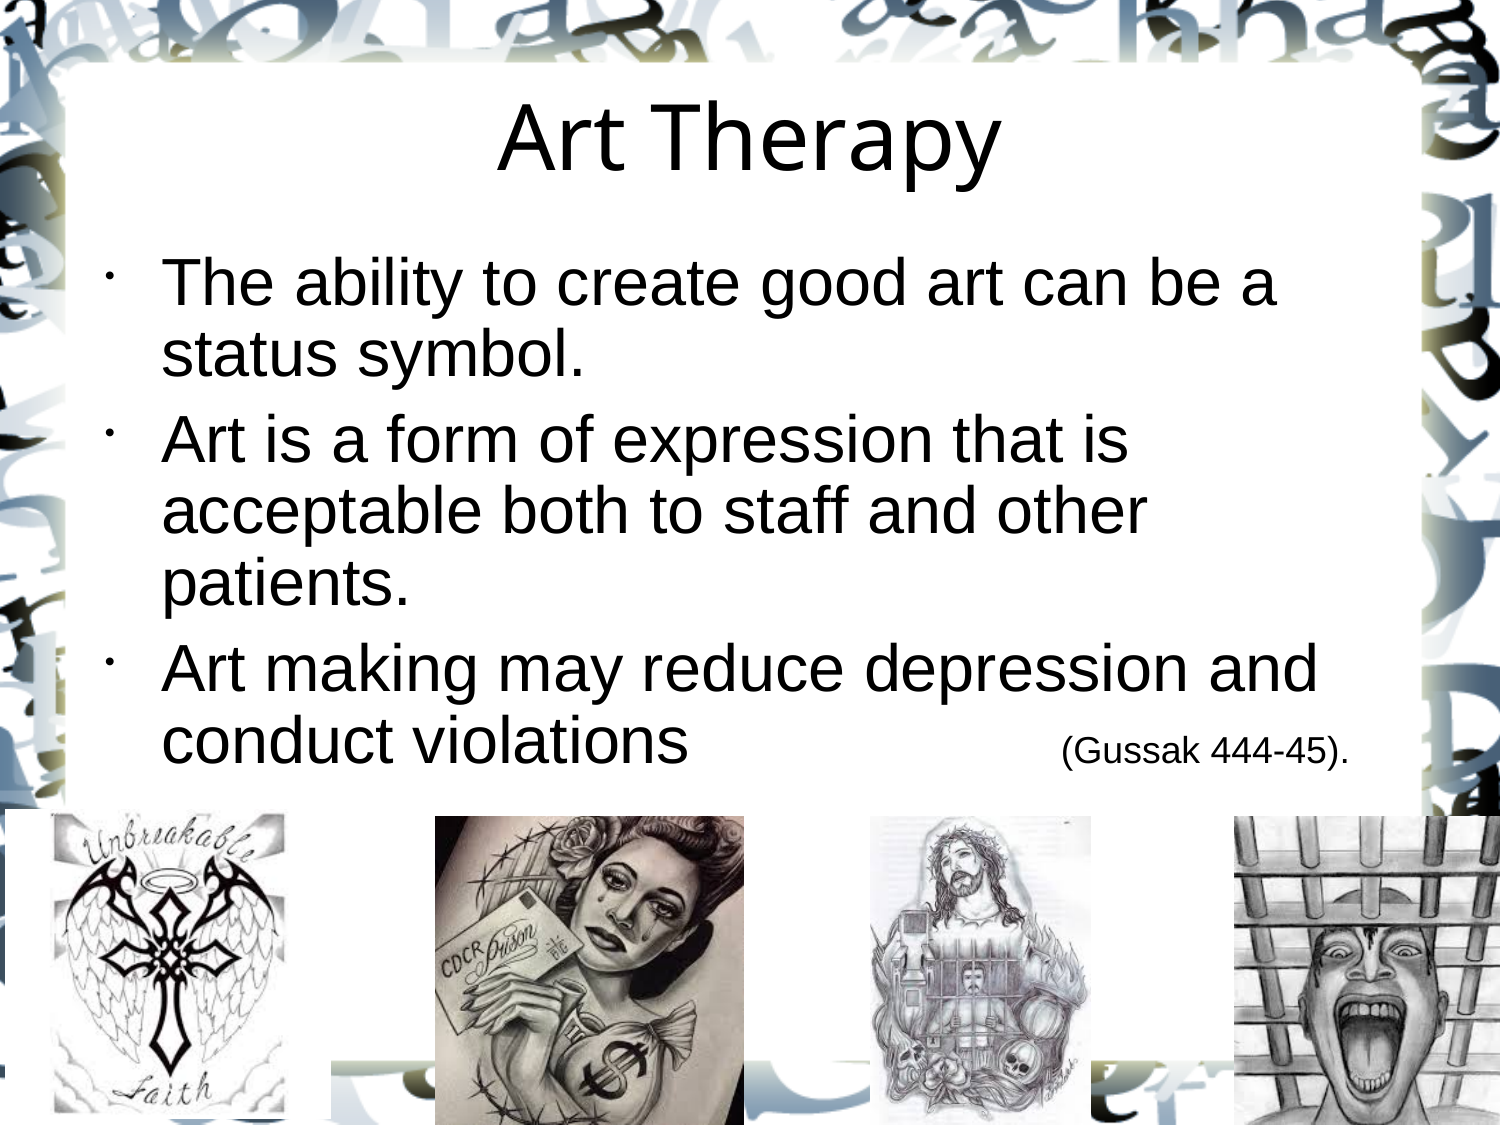

# Art Therapy
The ability to create good art can be a status symbol.
Art is a form of expression that is acceptable both to staff and other patients.
Art making may reduce depression and conduct violations (Gussak 444-45).